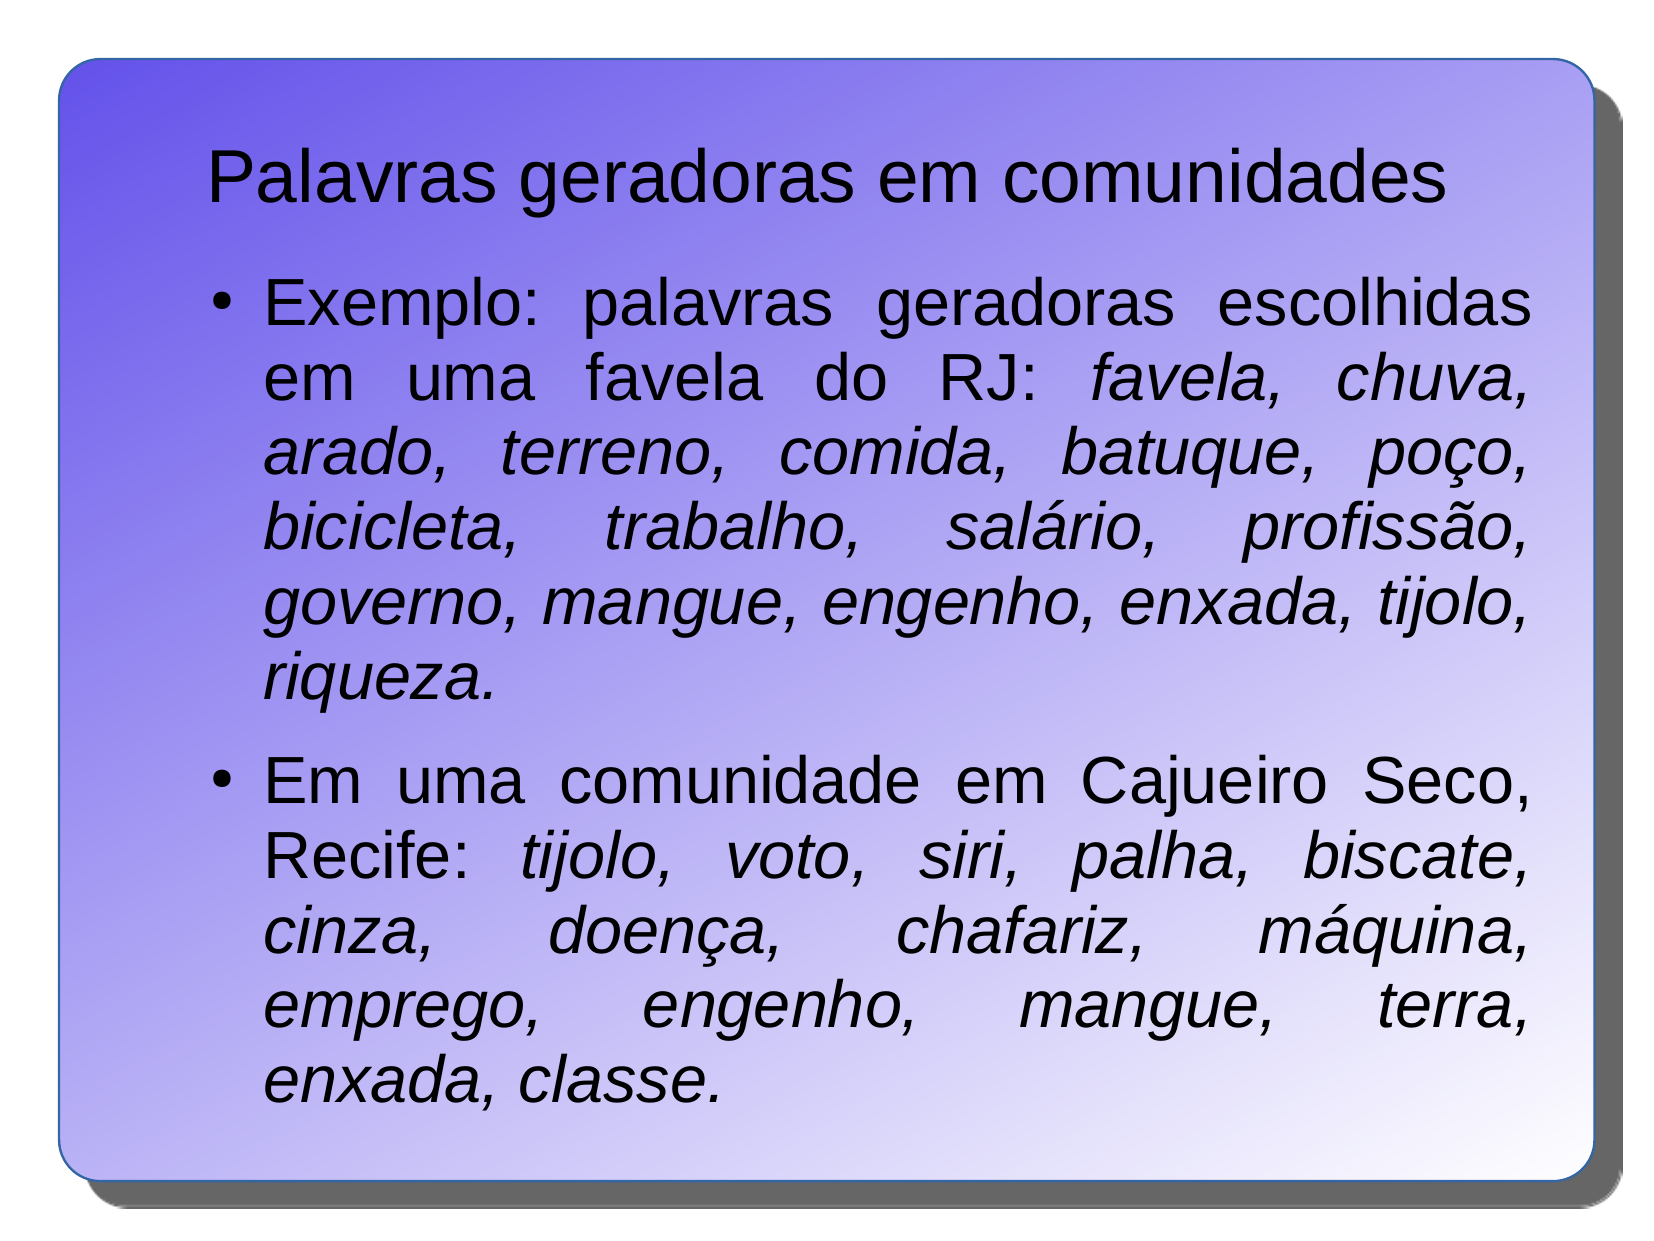

# Palavras geradoras em comunidades
Exemplo: palavras geradoras escolhidas em uma favela do RJ: favela, chuva, arado, terreno, comida, batuque, poço, bicicleta, trabalho, salário, profissão, governo, mangue, engenho, enxada, tijolo, riqueza.
Em uma comunidade em Cajueiro Seco, Recife: tijolo, voto, siri, palha, biscate, cinza, doença, chafariz, máquina, emprego, engenho, mangue, terra, enxada, classe.